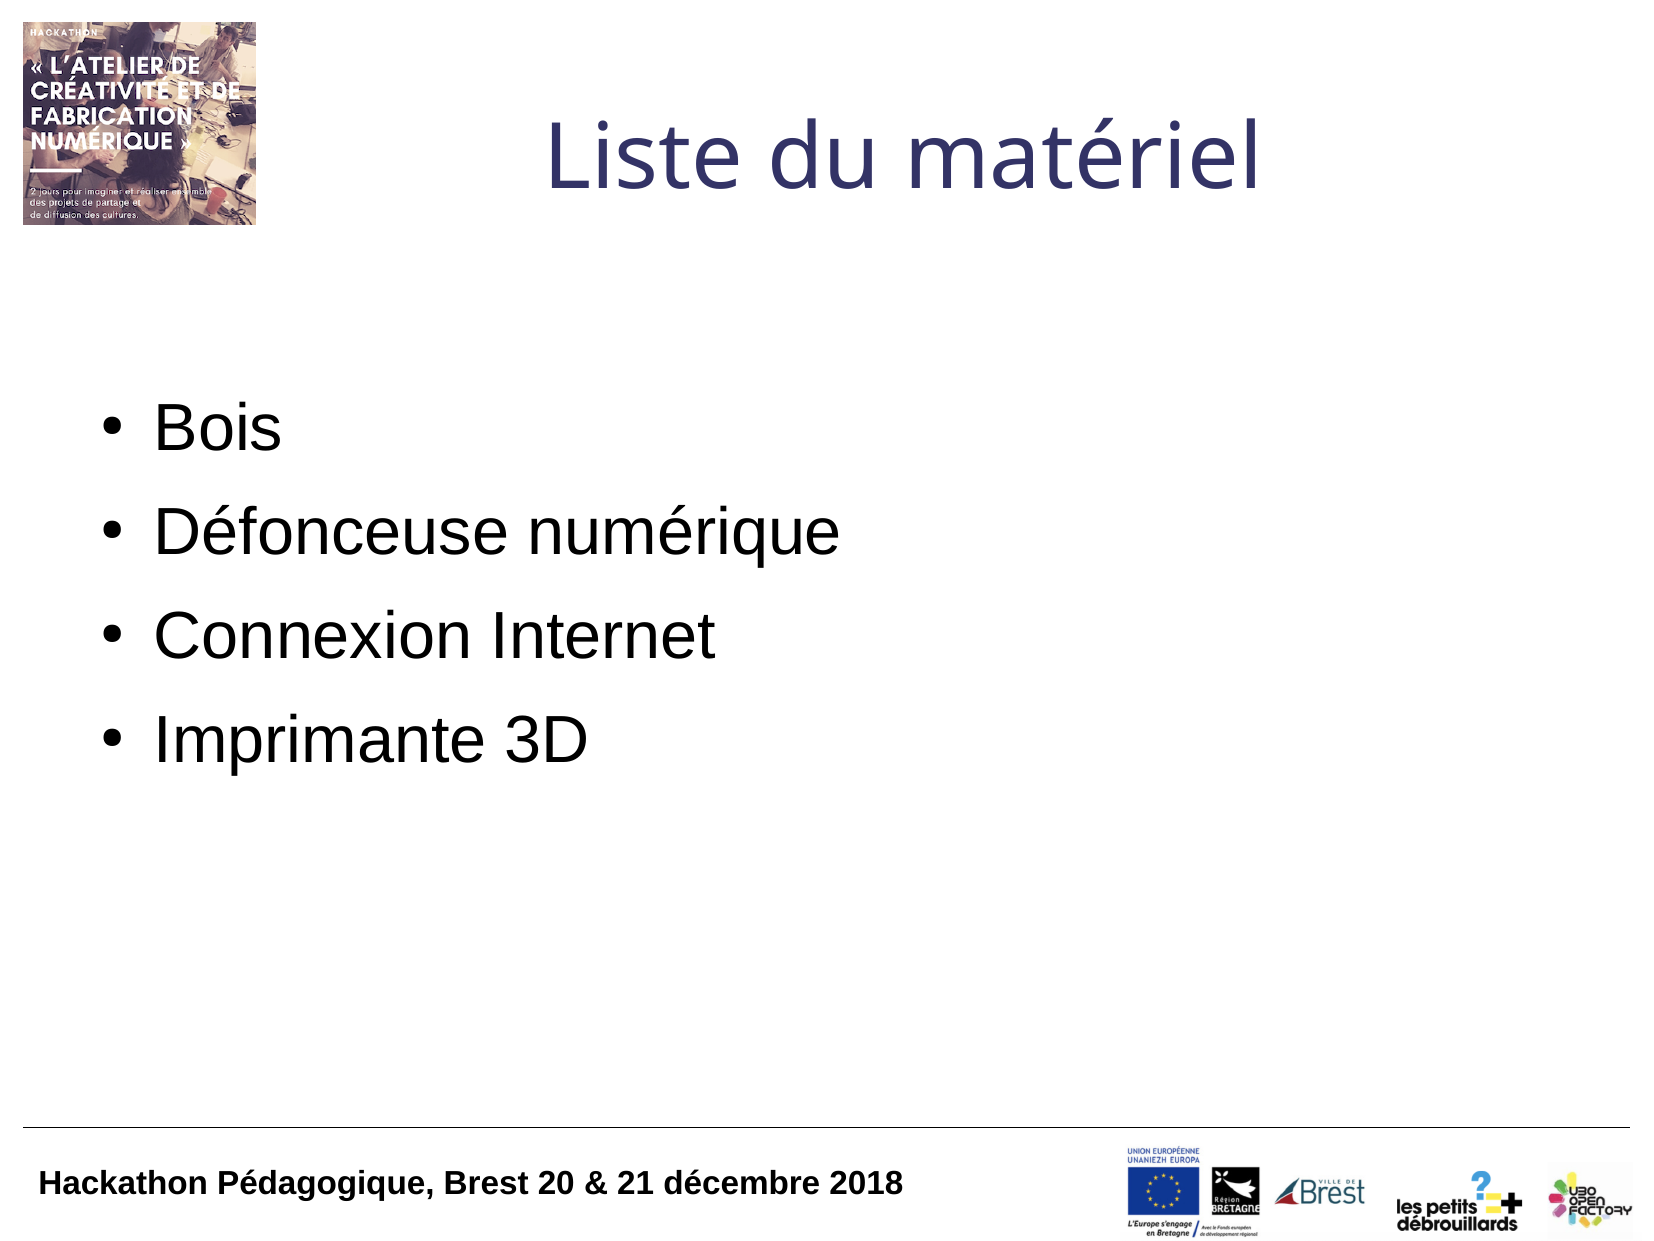

# Liste du matériel
Bois
Défonceuse numérique
Connexion Internet
Imprimante 3D
Hackathon Pédagogique, Brest 20 & 21 décembre 2018